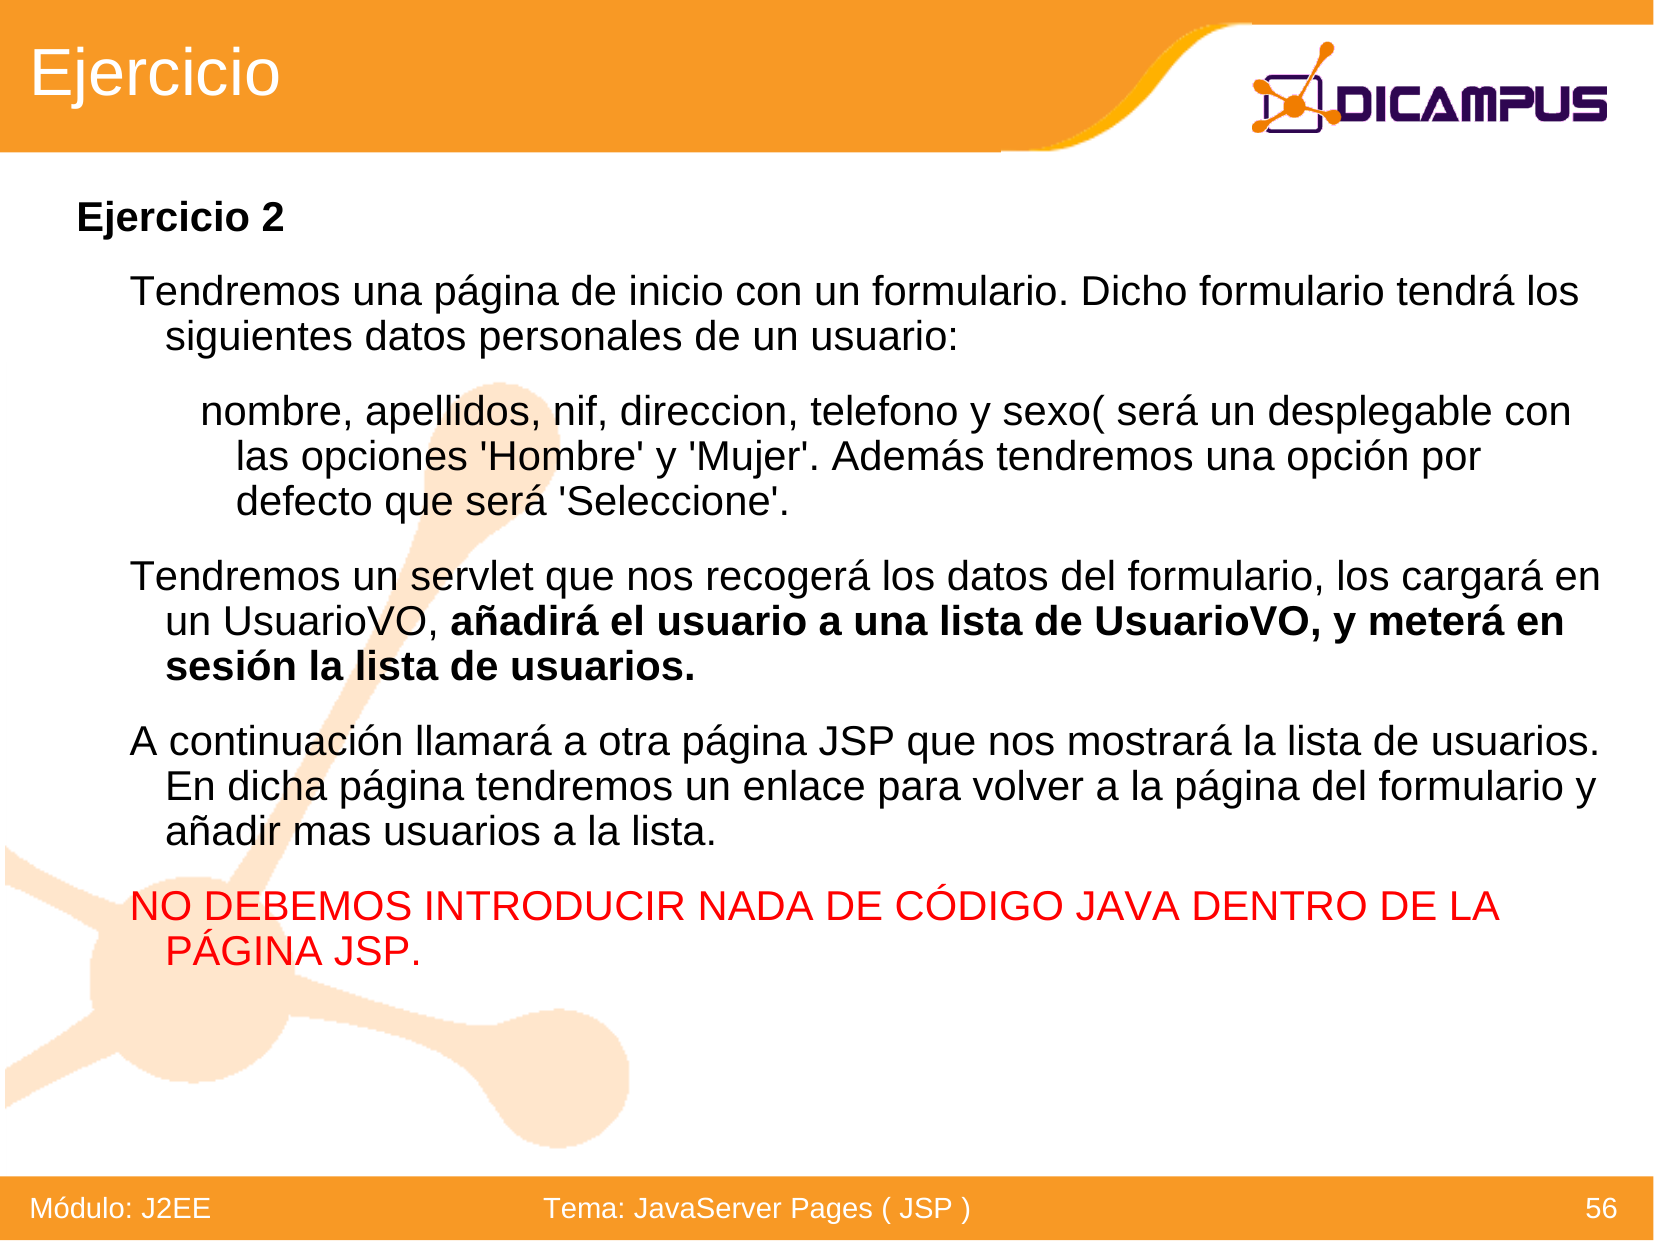

Ejercicio
Ejercicio 2
Tendremos una página de inicio con un formulario. Dicho formulario tendrá los siguientes datos personales de un usuario:
nombre, apellidos, nif, direccion, telefono y sexo( será un desplegable con las opciones 'Hombre' y 'Mujer'. Además tendremos una opción por defecto que será 'Seleccione'.
Tendremos un servlet que nos recogerá los datos del formulario, los cargará en un UsuarioVO, añadirá el usuario a una lista de UsuarioVO, y meterá en sesión la lista de usuarios.
A continuación llamará a otra página JSP que nos mostrará la lista de usuarios. En dicha página tendremos un enlace para volver a la página del formulario y añadir mas usuarios a la lista.
NO DEBEMOS INTRODUCIR NADA DE CÓDIGO JAVA DENTRO DE LA PÁGINA JSP.
Módulo: J2EE
Tema: JavaServer Pages ( JSP )